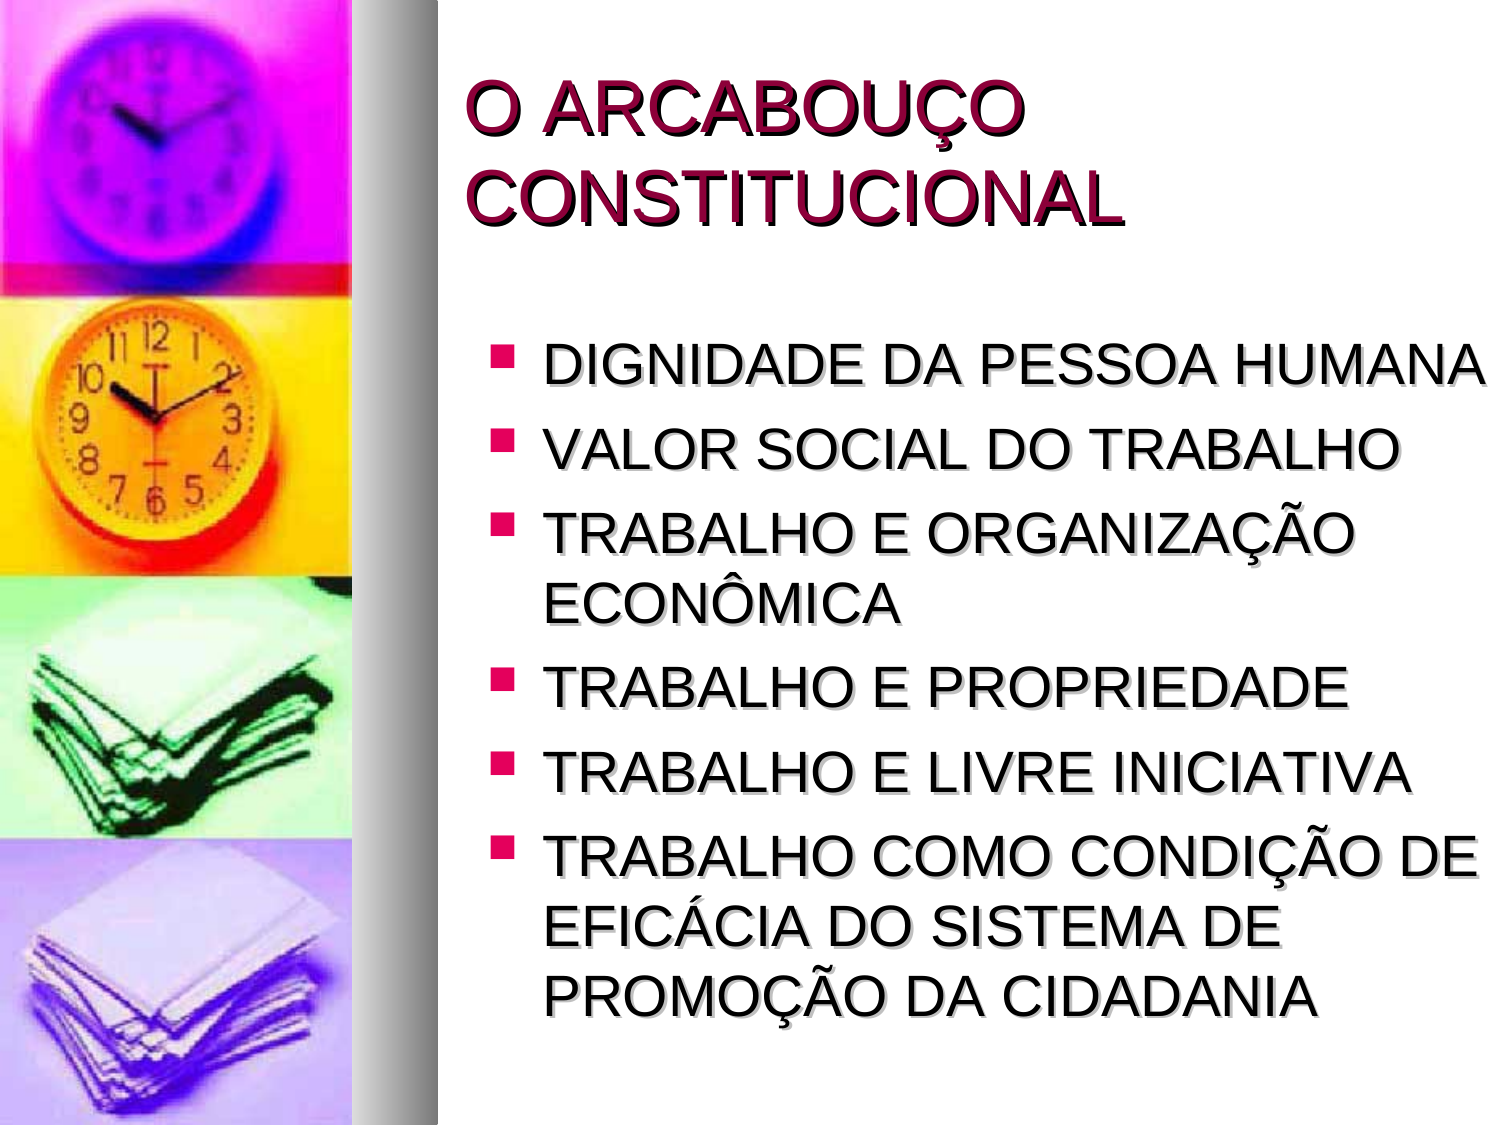

# O ARCABOUÇO CONSTITUCIONAL
DIGNIDADE DA PESSOA HUMANA
VALOR SOCIAL DO TRABALHO
TRABALHO E ORGANIZAÇÃO ECONÔMICA
TRABALHO E PROPRIEDADE
TRABALHO E LIVRE INICIATIVA
TRABALHO COMO CONDIÇÃO DE EFICÁCIA DO SISTEMA DE PROMOÇÃO DA CIDADANIA